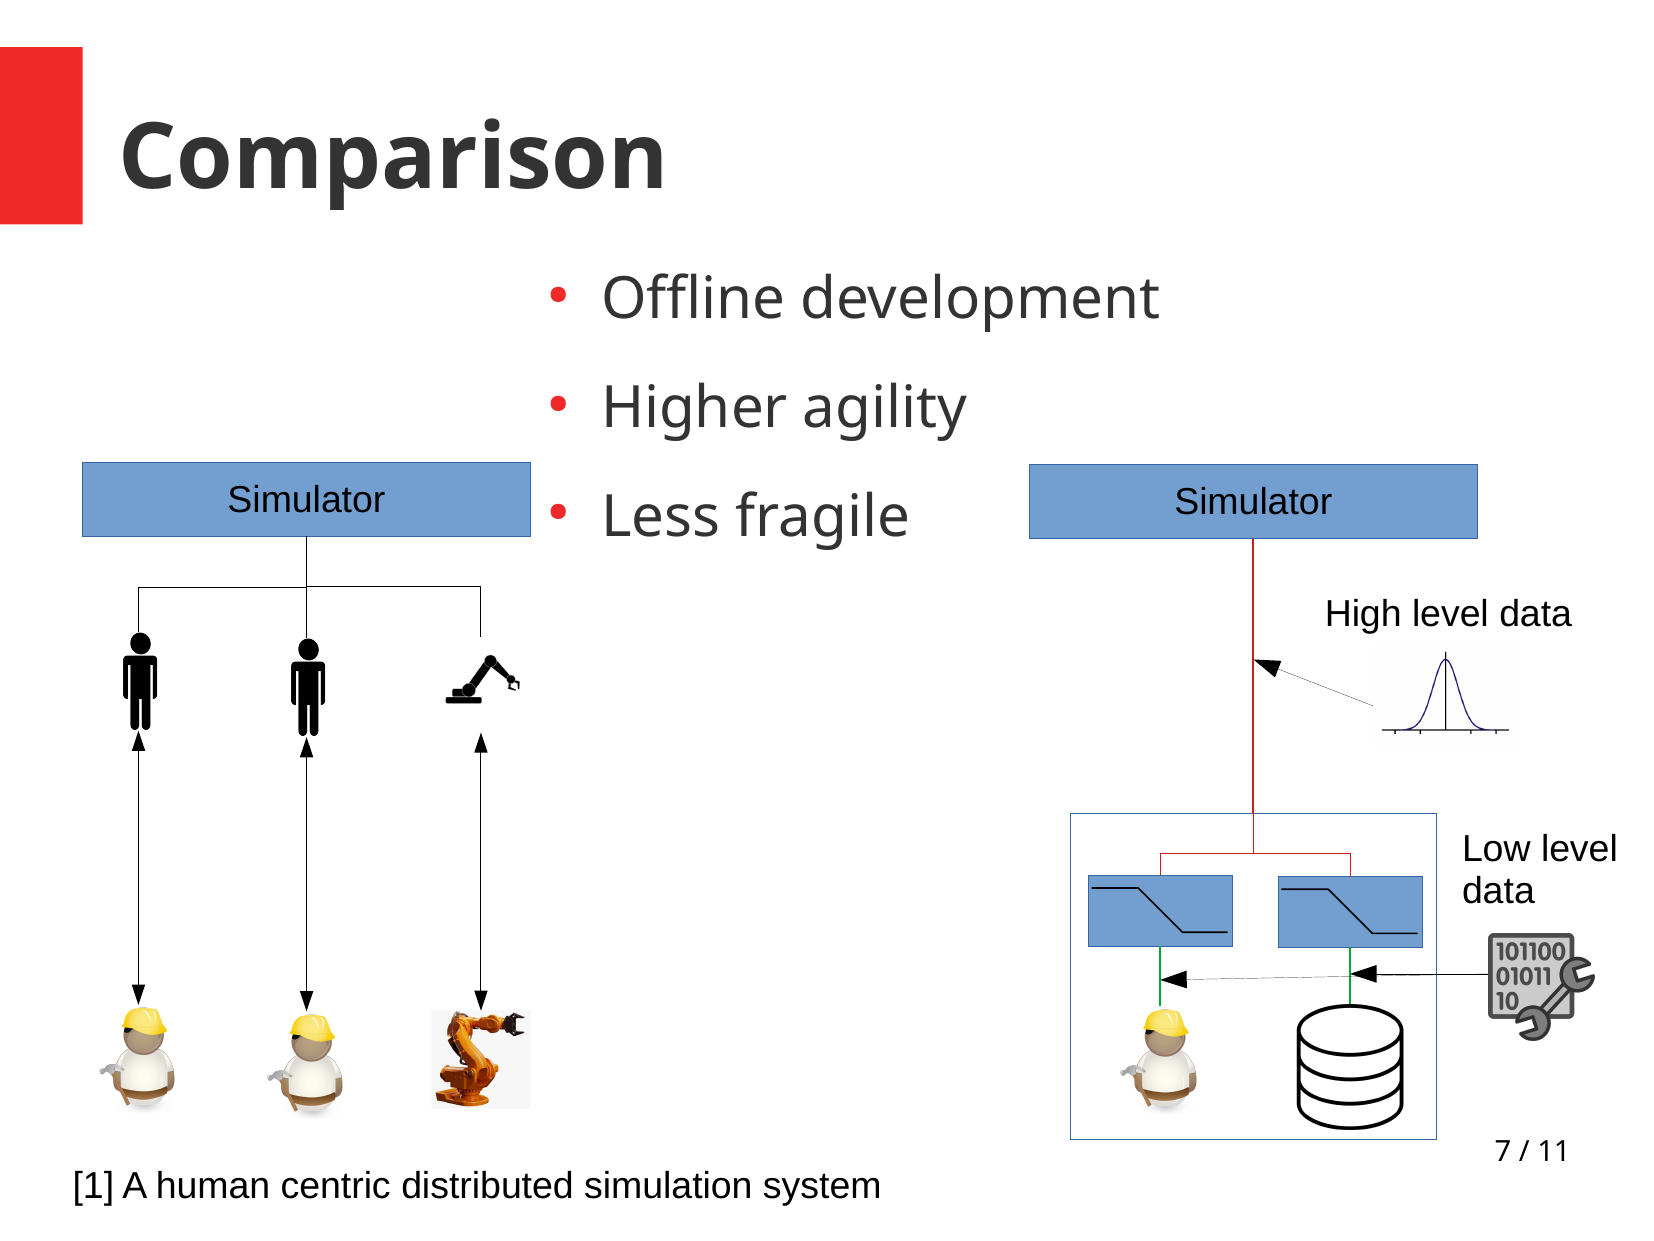

# Comparison
Offline development
Higher agility
Less fragile
Simulator
Simulator
High level data
Low level
data
7
[1] A human centric distributed simulation system